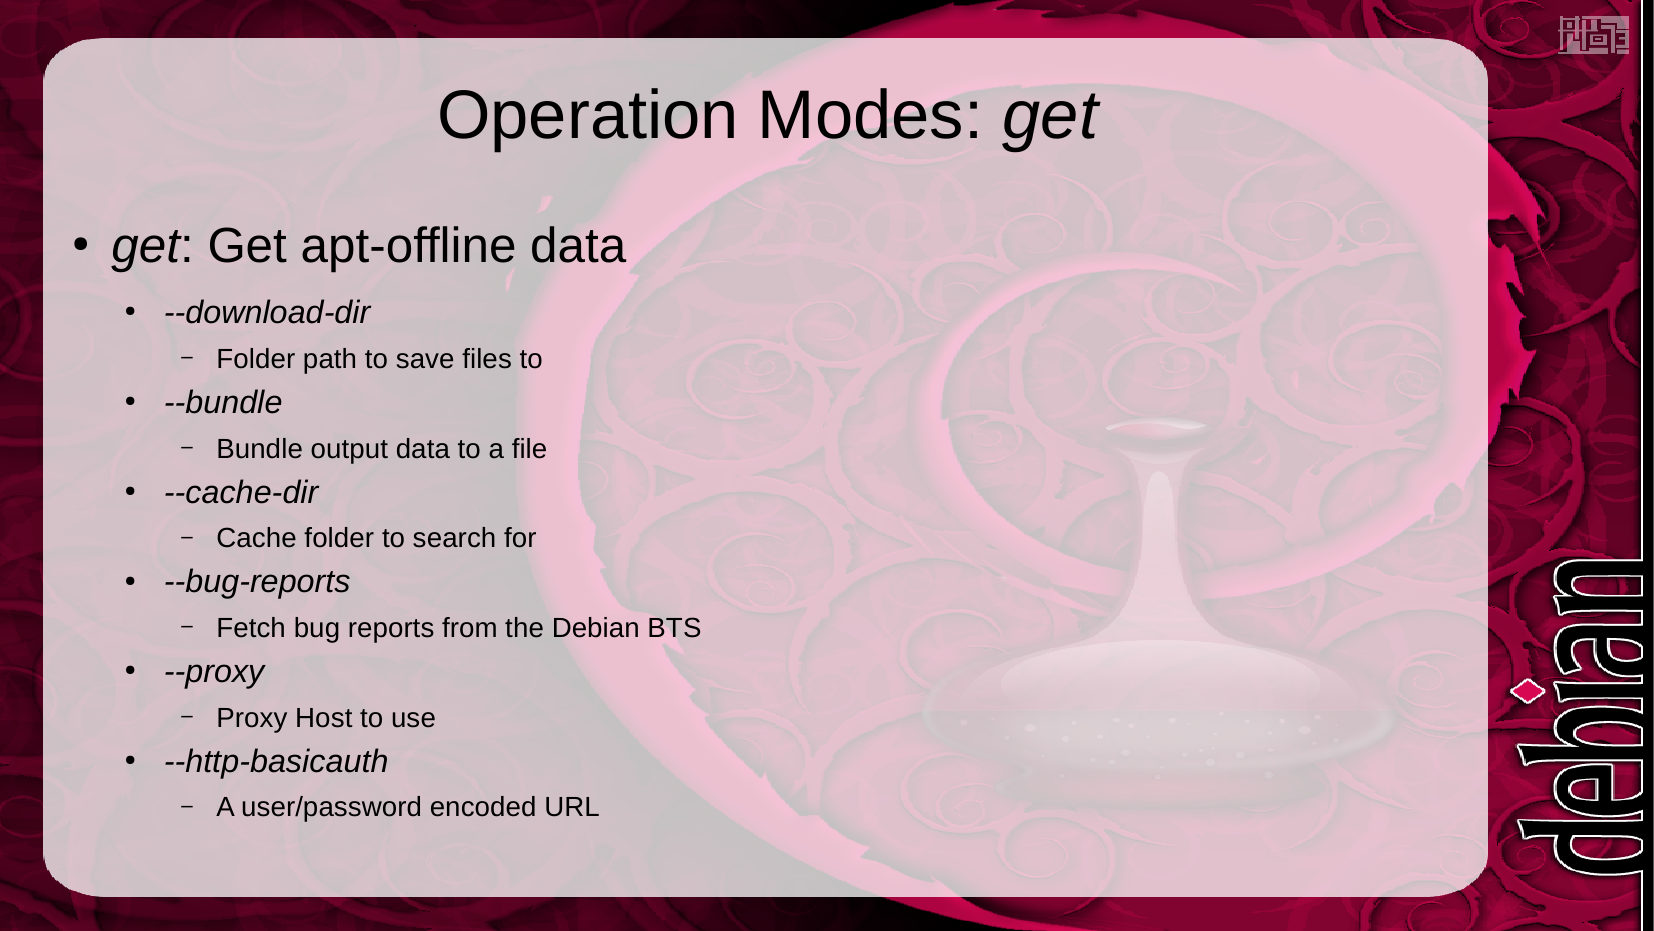

# Operation Modes: get
get: Get apt-offline data
--download-dir
Folder path to save files to
--bundle
Bundle output data to a file
--cache-dir
Cache folder to search for
--bug-reports
Fetch bug reports from the Debian BTS
--proxy
Proxy Host to use
--http-basicauth
A user/password encoded URL